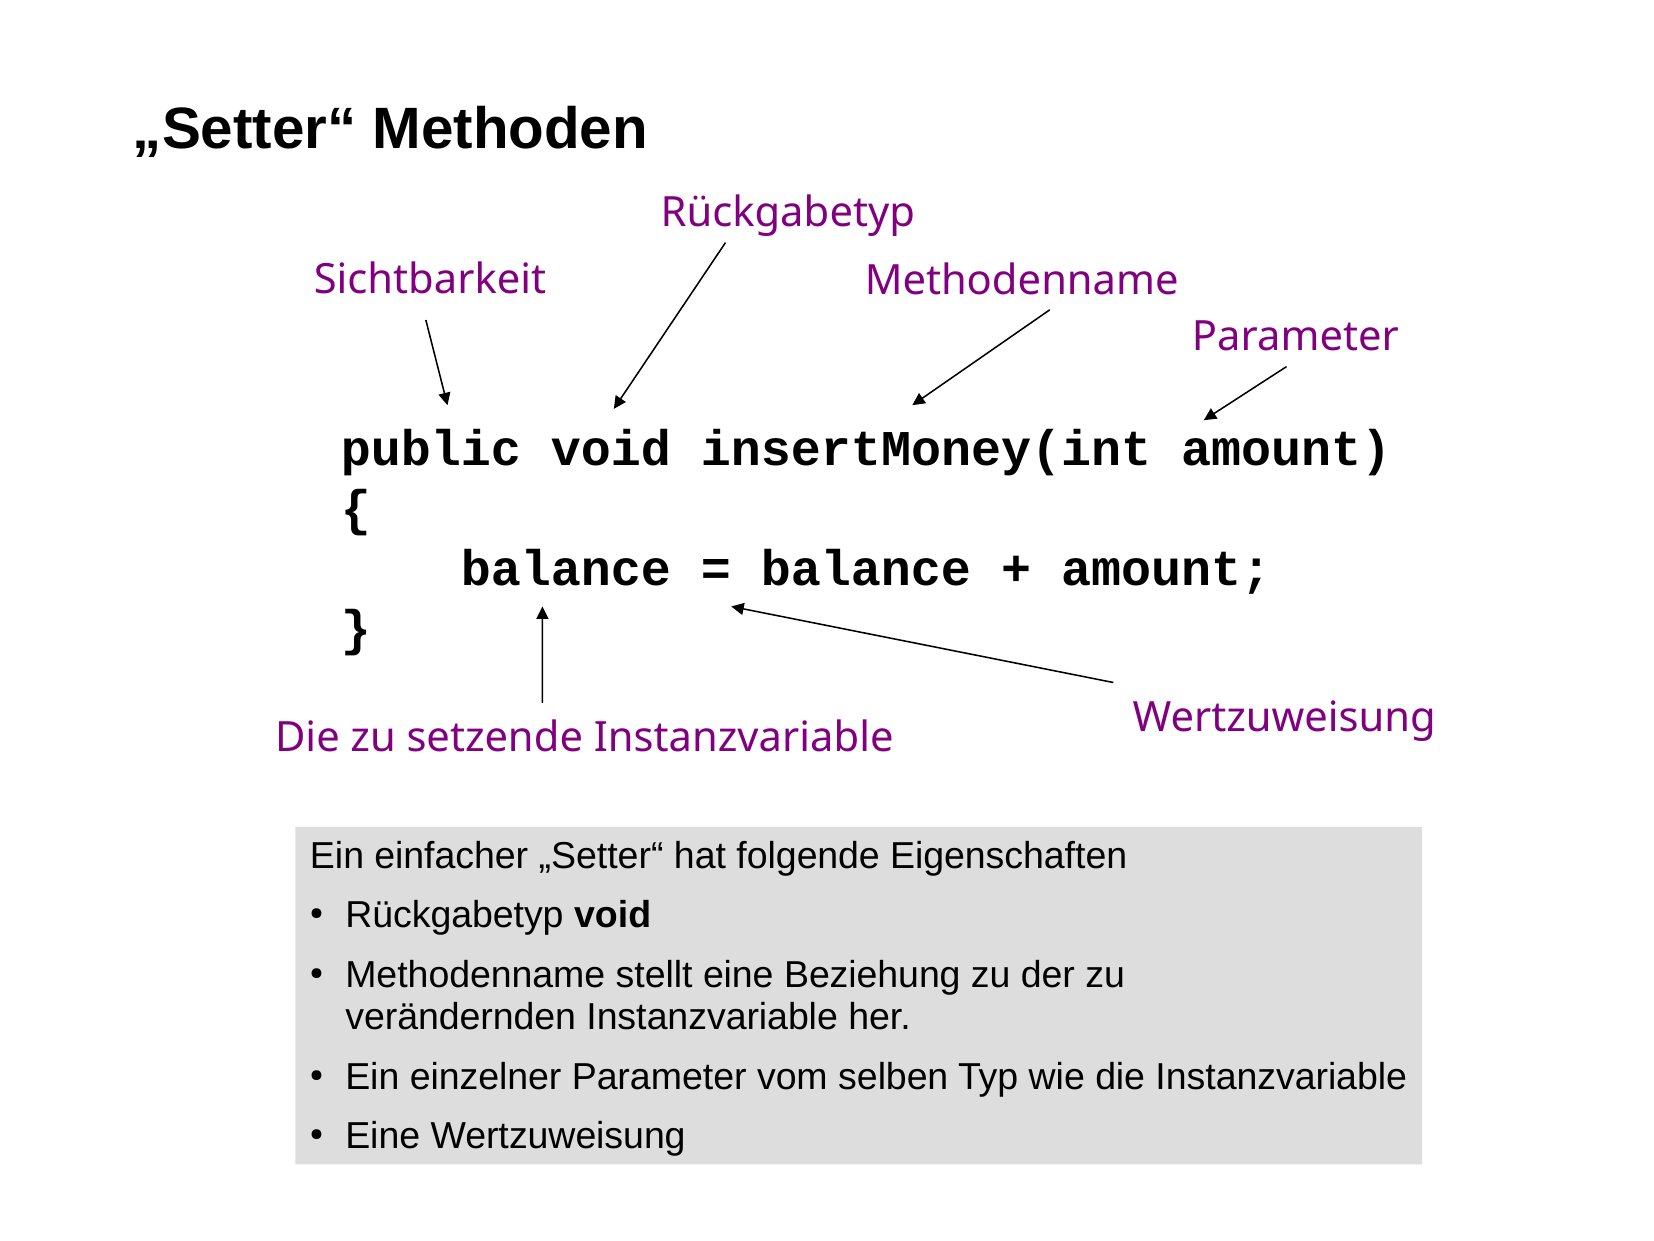

„Setter“ Methoden
Rückgabetyp
Sichtbarkeit
Methodenname
Parameter
public void insertMoney(int amount)
{
 balance = balance + amount;
}
Wertzuweisung
Die zu setzende Instanzvariable
Ein einfacher „Setter“ hat folgende Eigenschaften
Rückgabetyp void
Methodenname stellt eine Beziehung zu der zu
verändernden Instanzvariable her.
Ein einzelner Parameter vom selben Typ wie die Instanzvariable
Eine Wertzuweisung